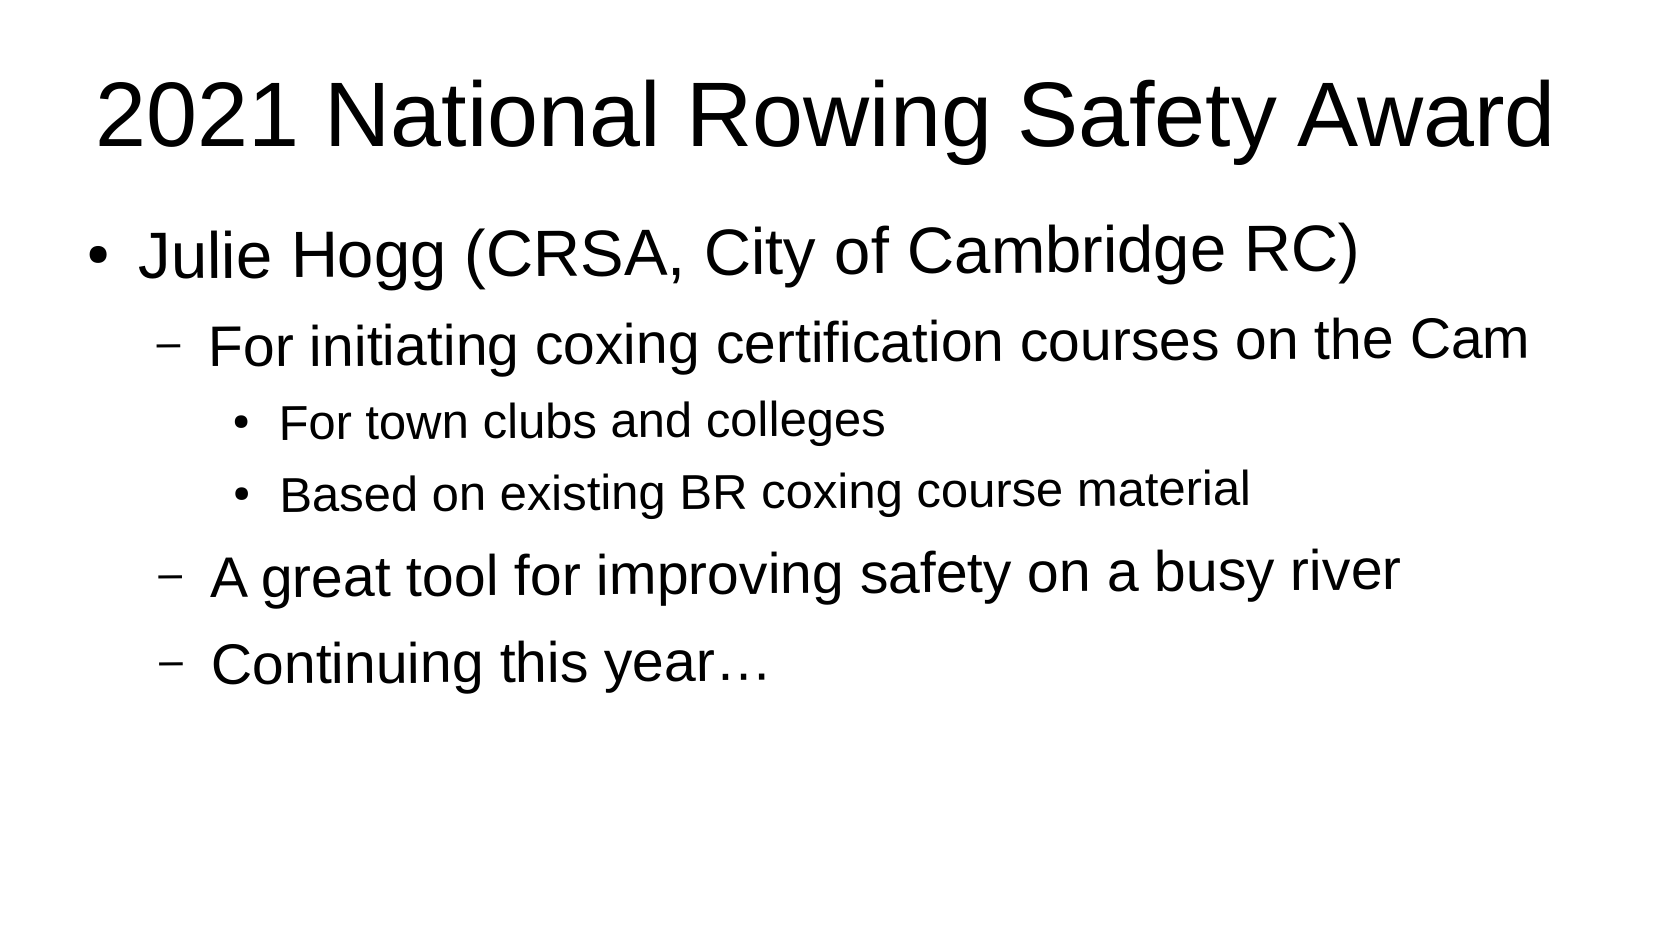

# 2021 National Rowing Safety Award
Julie Hogg (CRSA, City of Cambridge RC)
For initiating coxing certification courses on the Cam
For town clubs and colleges
Based on existing BR coxing course material
A great tool for improving safety on a busy river
Continuing this year…